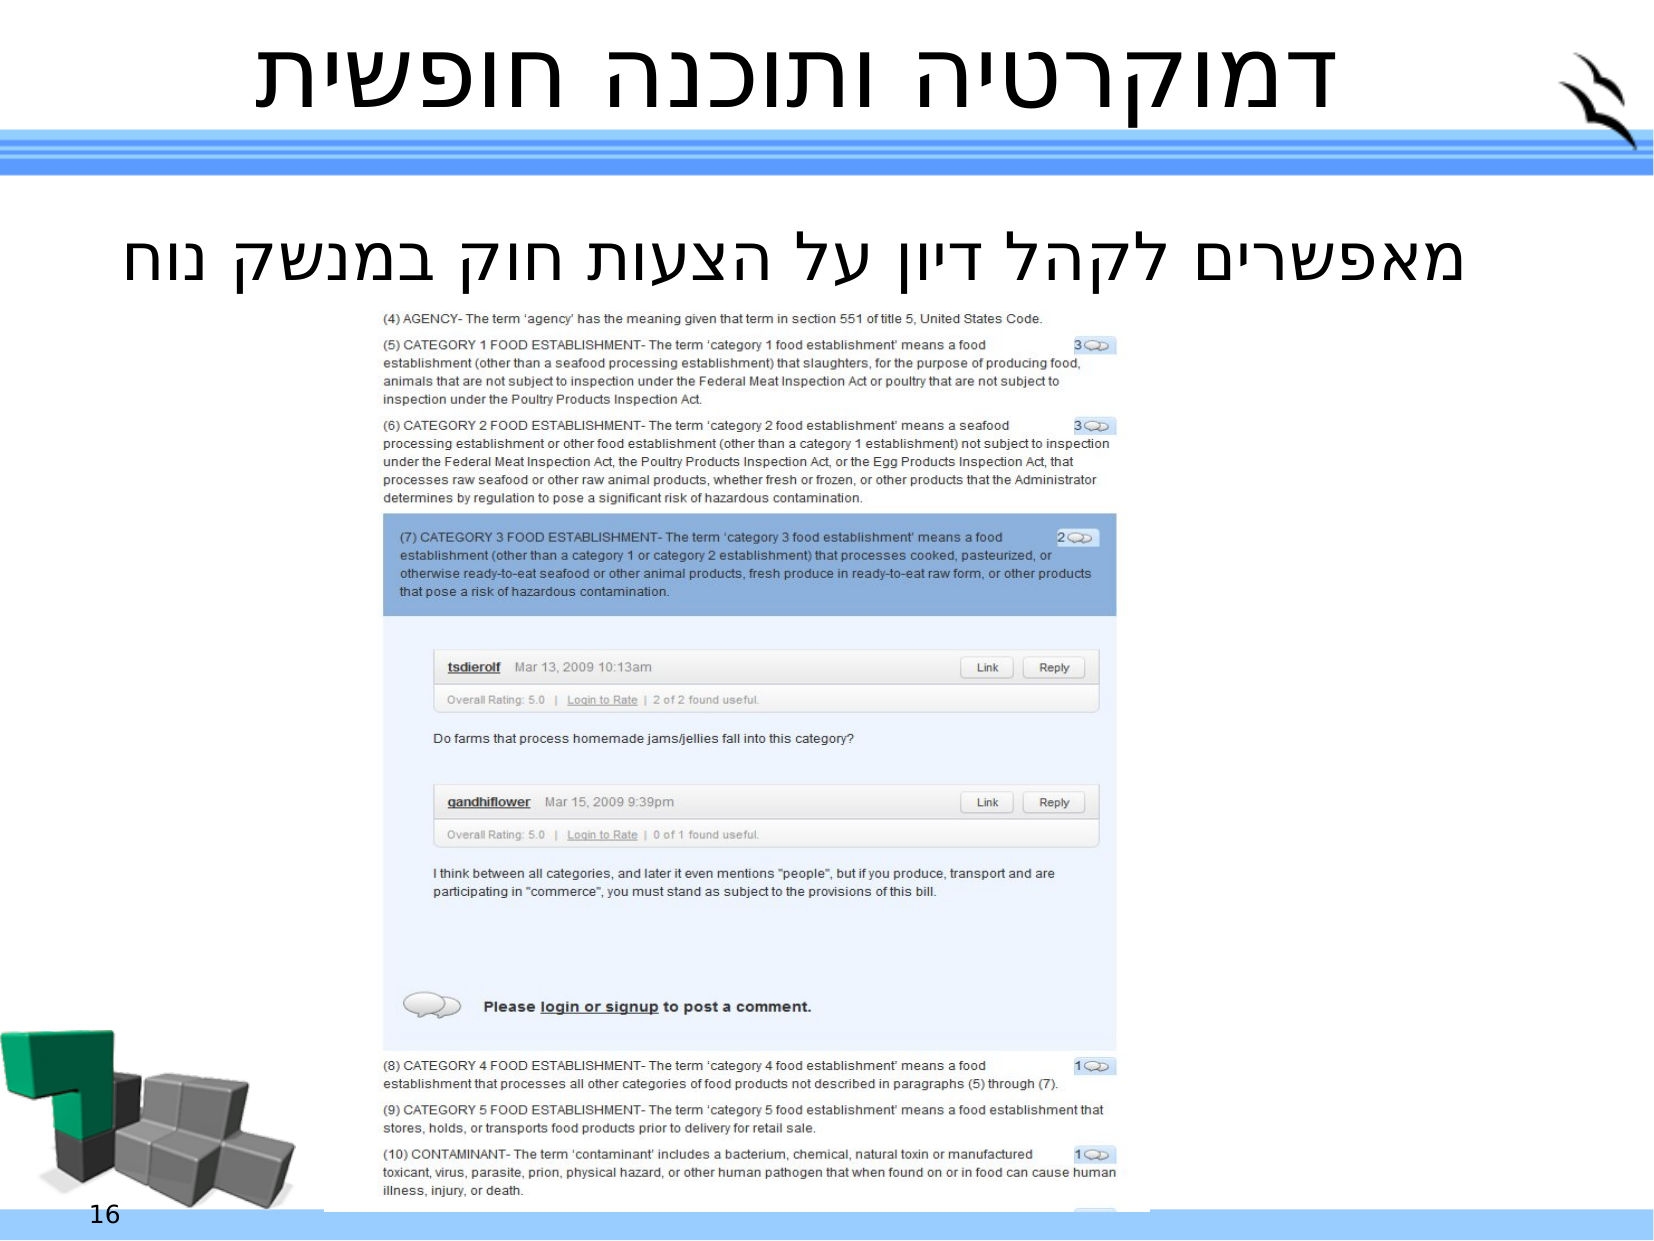

# דמוקרטיה ותוכנה חופשית
מאפשרים לקהל דיון על הצעות חוק במנשק נוח